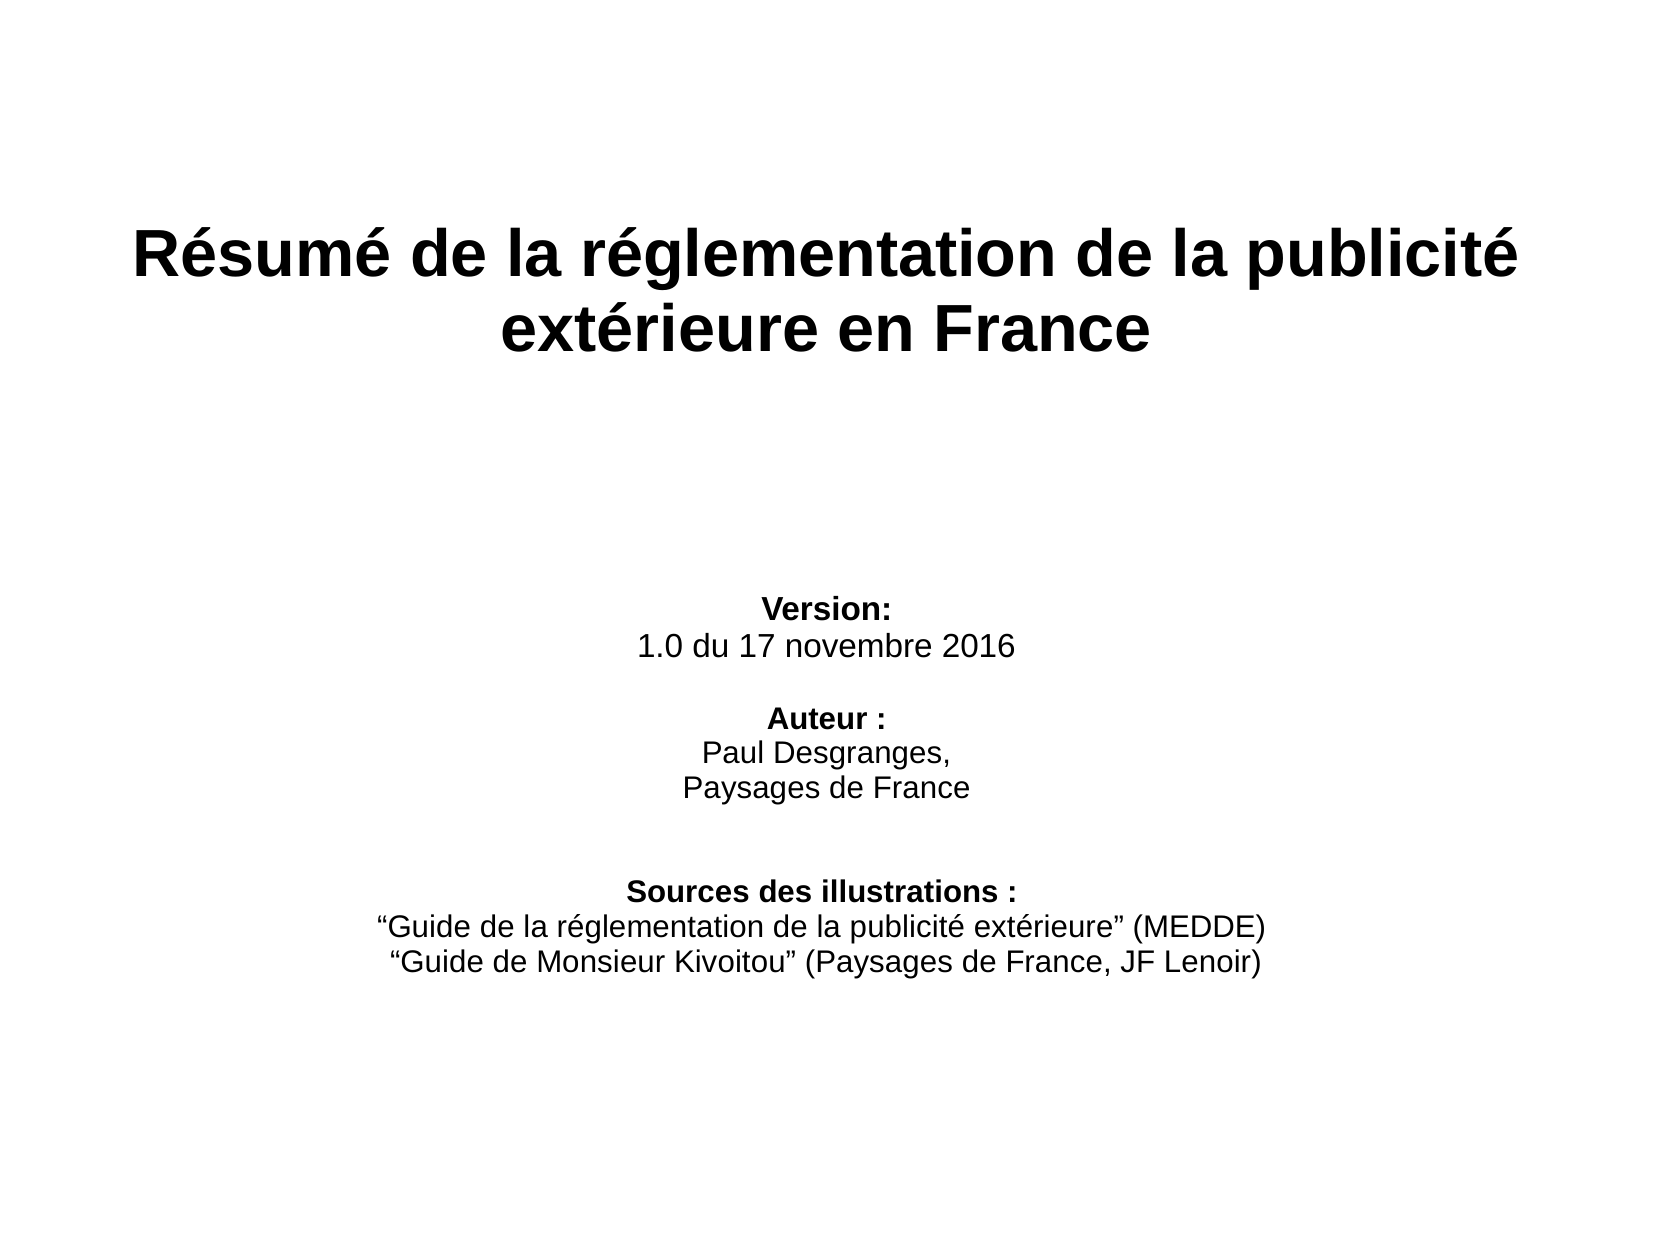

# Résumé de la réglementation de la publicité extérieure en France
Version:
1.0 du 17 novembre 2016
Auteur :
Paul Desgranges,
Paysages de France
Sources des illustrations :
“Guide de la réglementation de la publicité extérieure” (MEDDE)
“Guide de Monsieur Kivoitou” (Paysages de France, JF Lenoir)